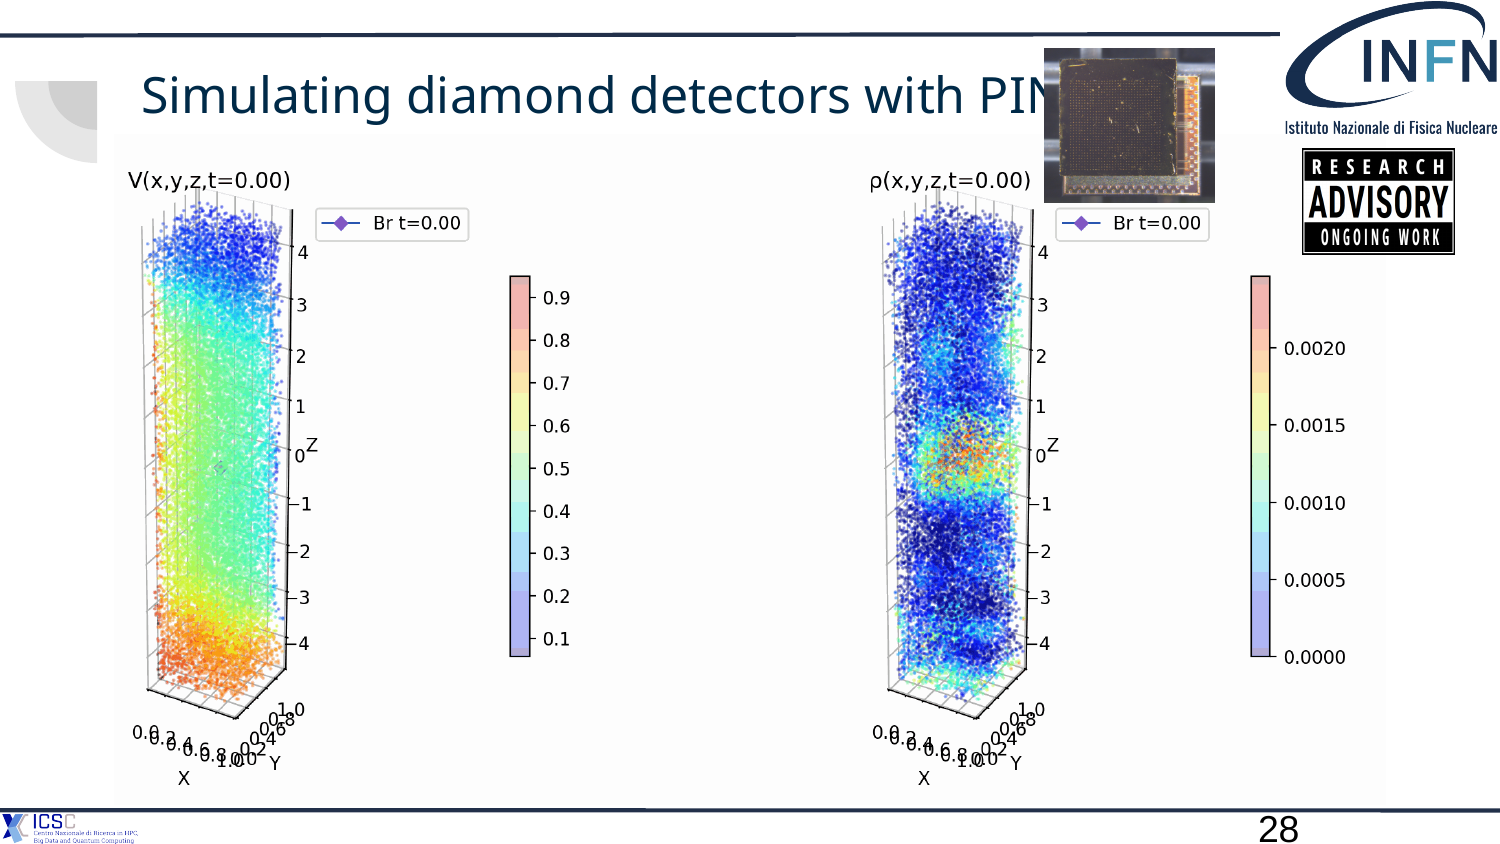

# Simulating diamond detectors with PINN
Fast signal detection in diamond/graphene detectors
Solving a set of simple PDEs mimicking the motion of a probability distribution of charge in the potential of point 2) and in a semi-stationary approximation